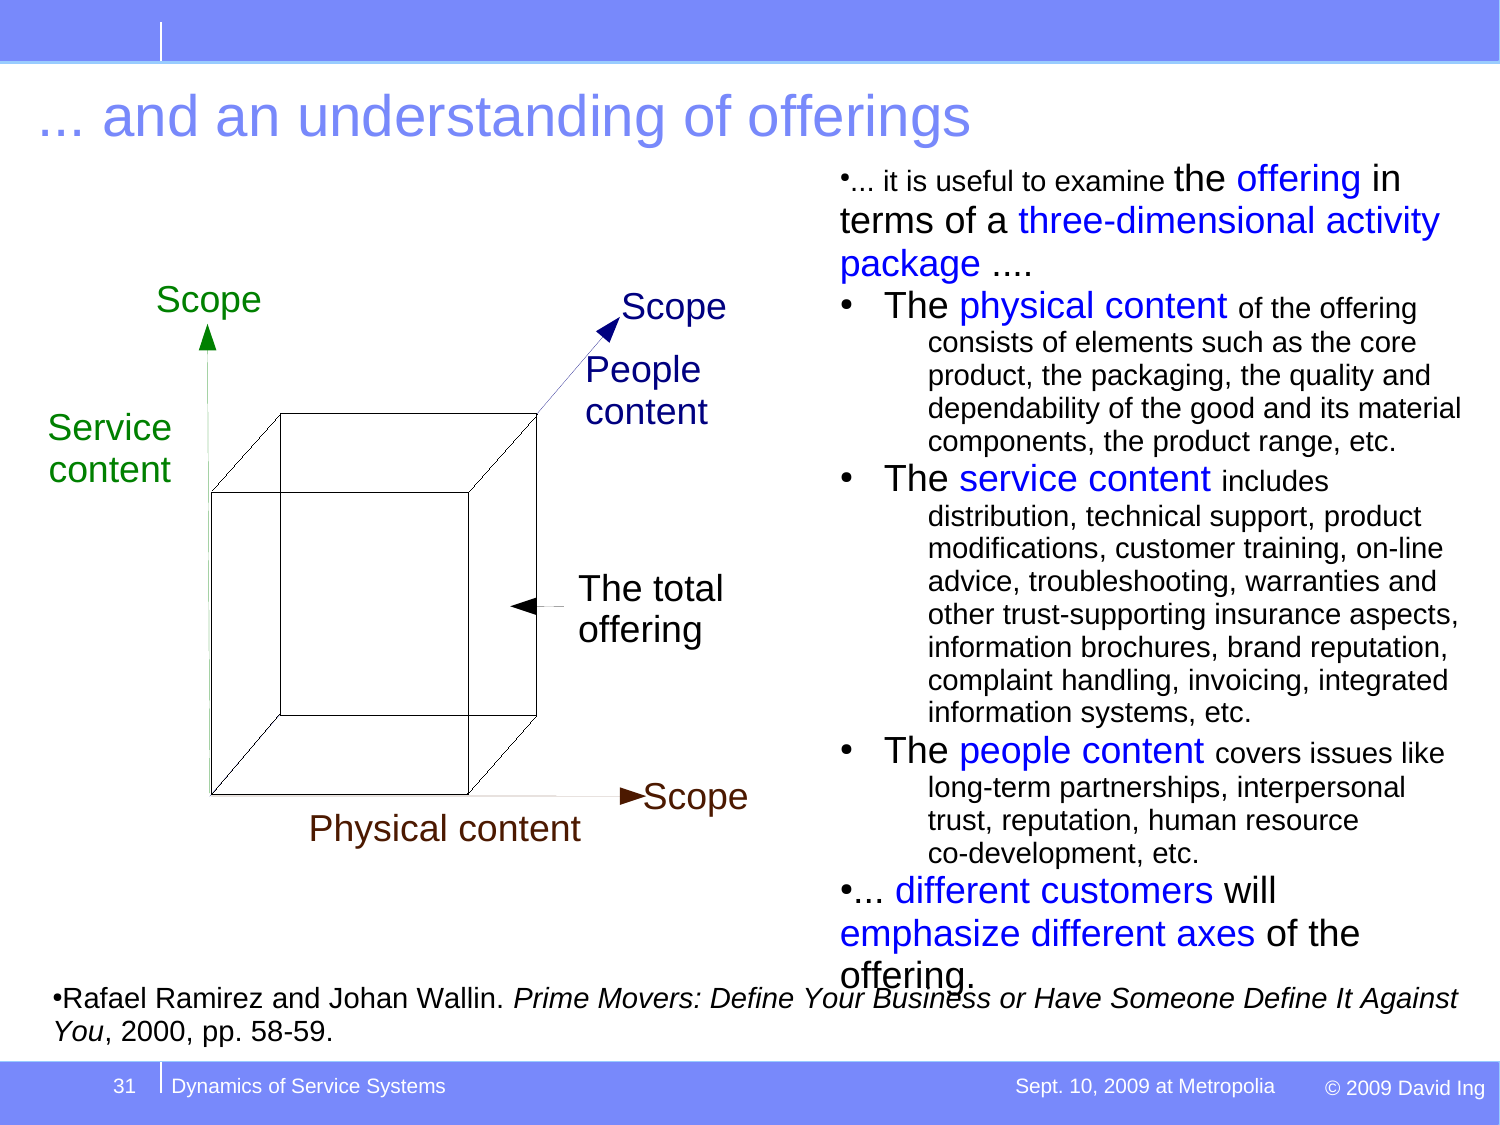

# ... and an understanding of offerings
... it is useful to examine the offering in terms of a three-dimensional activity package ....
The physical content of the offering consists of elements such as the core product, the packaging, the quality and dependability of the good and its material components, the product range, etc.
The service content includes distribution, technical support, product modifications, customer training, on-line advice, troubleshooting, warranties and other trust-supporting insurance aspects, information brochures, brand reputation, complaint handling, invoicing, integrated information systems, etc.
The people content covers issues like long-term partnerships, interpersonal trust, reputation, human resource
co-development, etc.
... different customers will emphasize different axes of the offering.
Scope
Scope
People content
Service content
The total offering
Scope
Physical content
Rafael Ramirez and Johan Wallin. Prime Movers: Define Your Business or Have Someone Define It Against You, 2000, pp. 58-59.
31
Dynamics of Service Systems
Sept. 10, 2009 at Metropolia